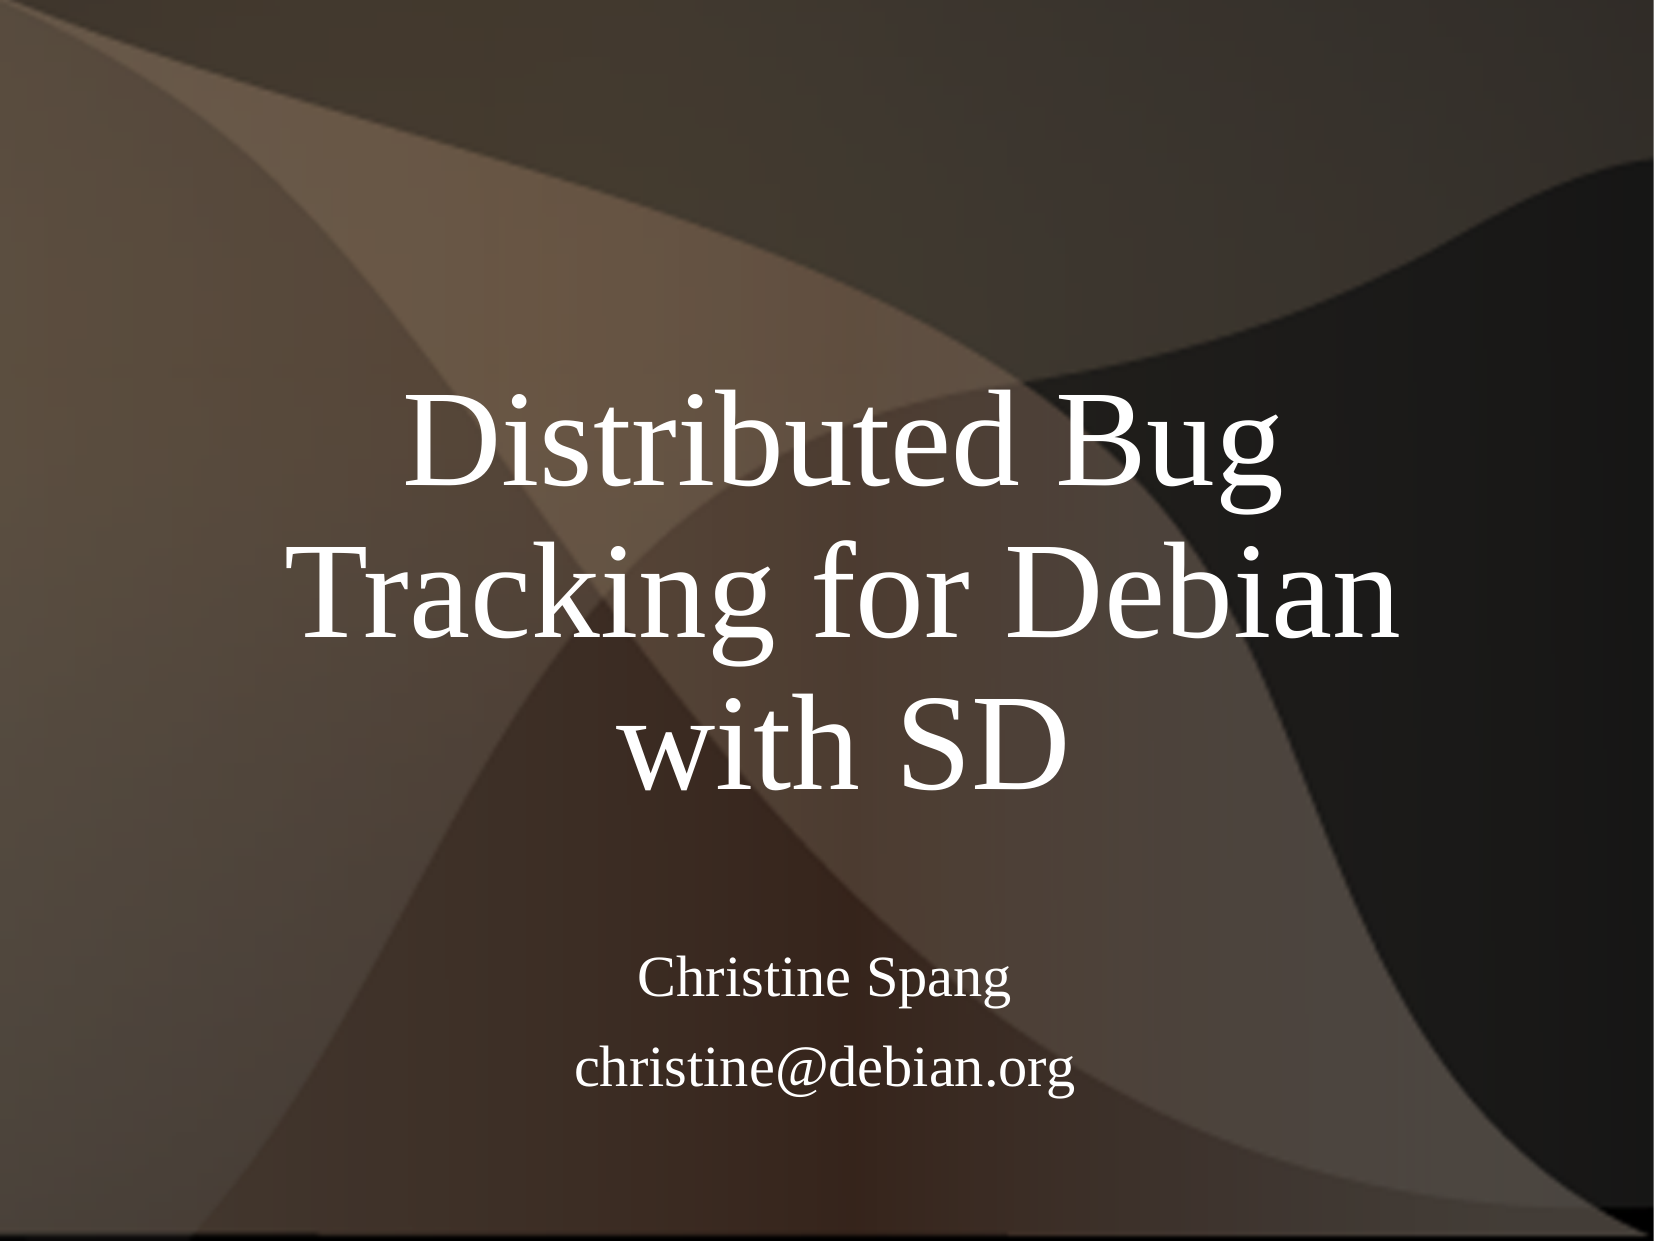

Distributed Bug Tracking for Debian with SD
Christine Spang
christine@debian.org